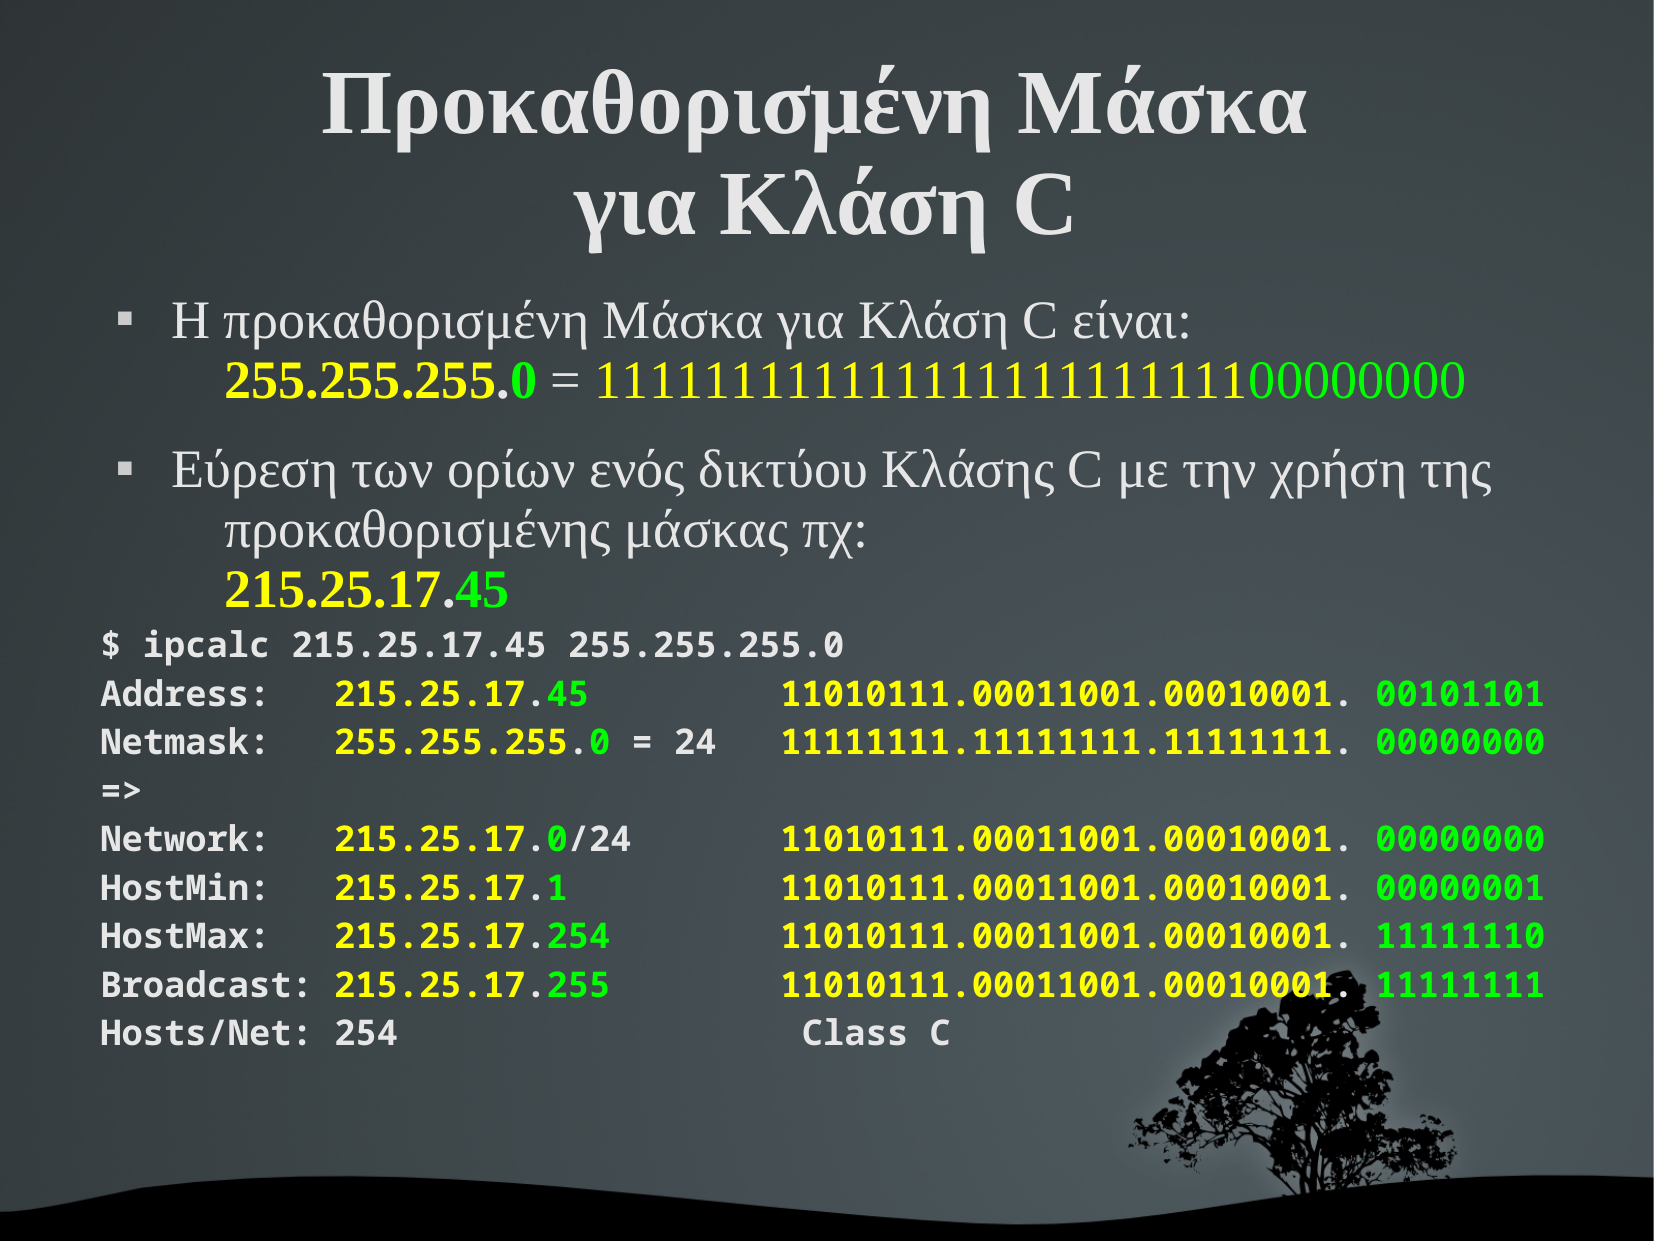

Προκαθορισμένη Μάσκα
για Κλάση C
# Η προκαθορισμένη Μάσκα για Κλάση C είναι: 255.255.255.0 = 11111111111111111111111100000000
Εύρεση των ορίων ενός δικτύου Κλάσης C με την χρήση της προκαθορισμένης μάσκας πχ:
215.25.17.45
$ ipcalc 215.25.17.45 255.255.255.0
Address: 215.25.17.45 11010111.00011001.00010001. 00101101
Netmask: 255.255.255.0 = 24 11111111.11111111.11111111. 00000000
=>
Network: 215.25.17.0/24 11010111.00011001.00010001. 00000000
HostMin: 215.25.17.1 11010111.00011001.00010001. 00000001
HostMax: 215.25.17.254 11010111.00011001.00010001. 11111110
Broadcast: 215.25.17.255 11010111.00011001.00010001. 11111111
Hosts/Net: 254 Class C